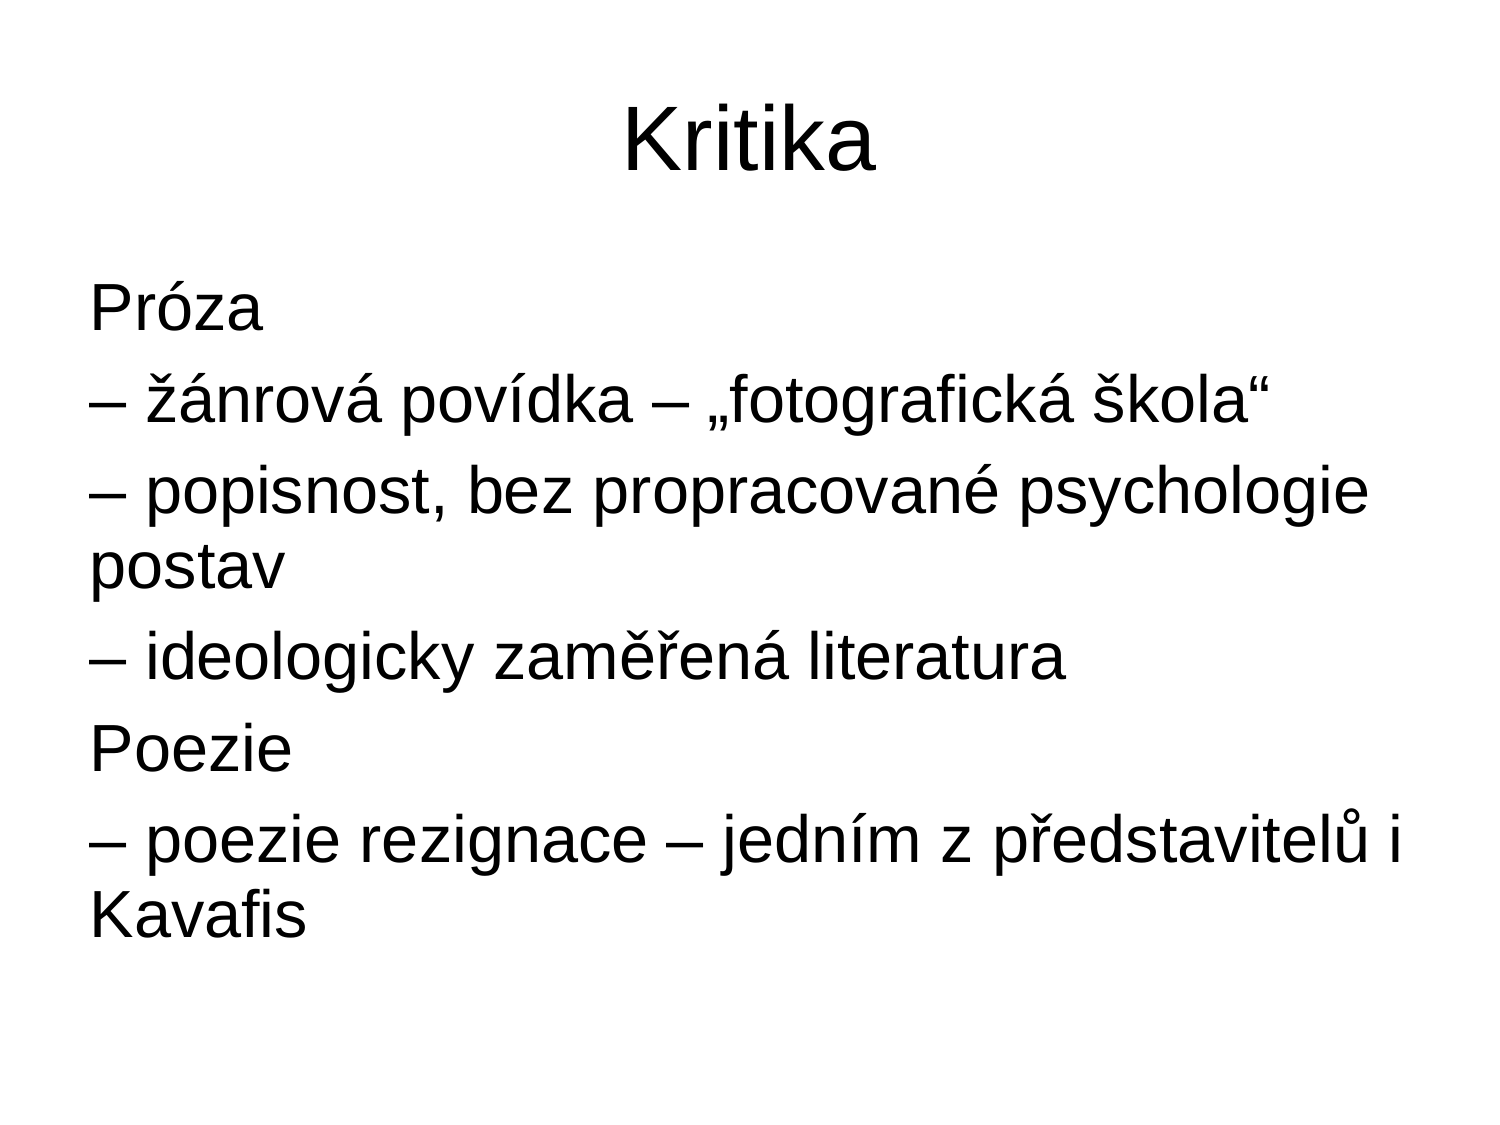

# Kritika
Próza
– žánrová povídka – „fotografická škola“
– popisnost, bez propracované psychologie postav
– ideologicky zaměřená literatura
Poezie
– poezie rezignace – jedním z představitelů i Kavafis